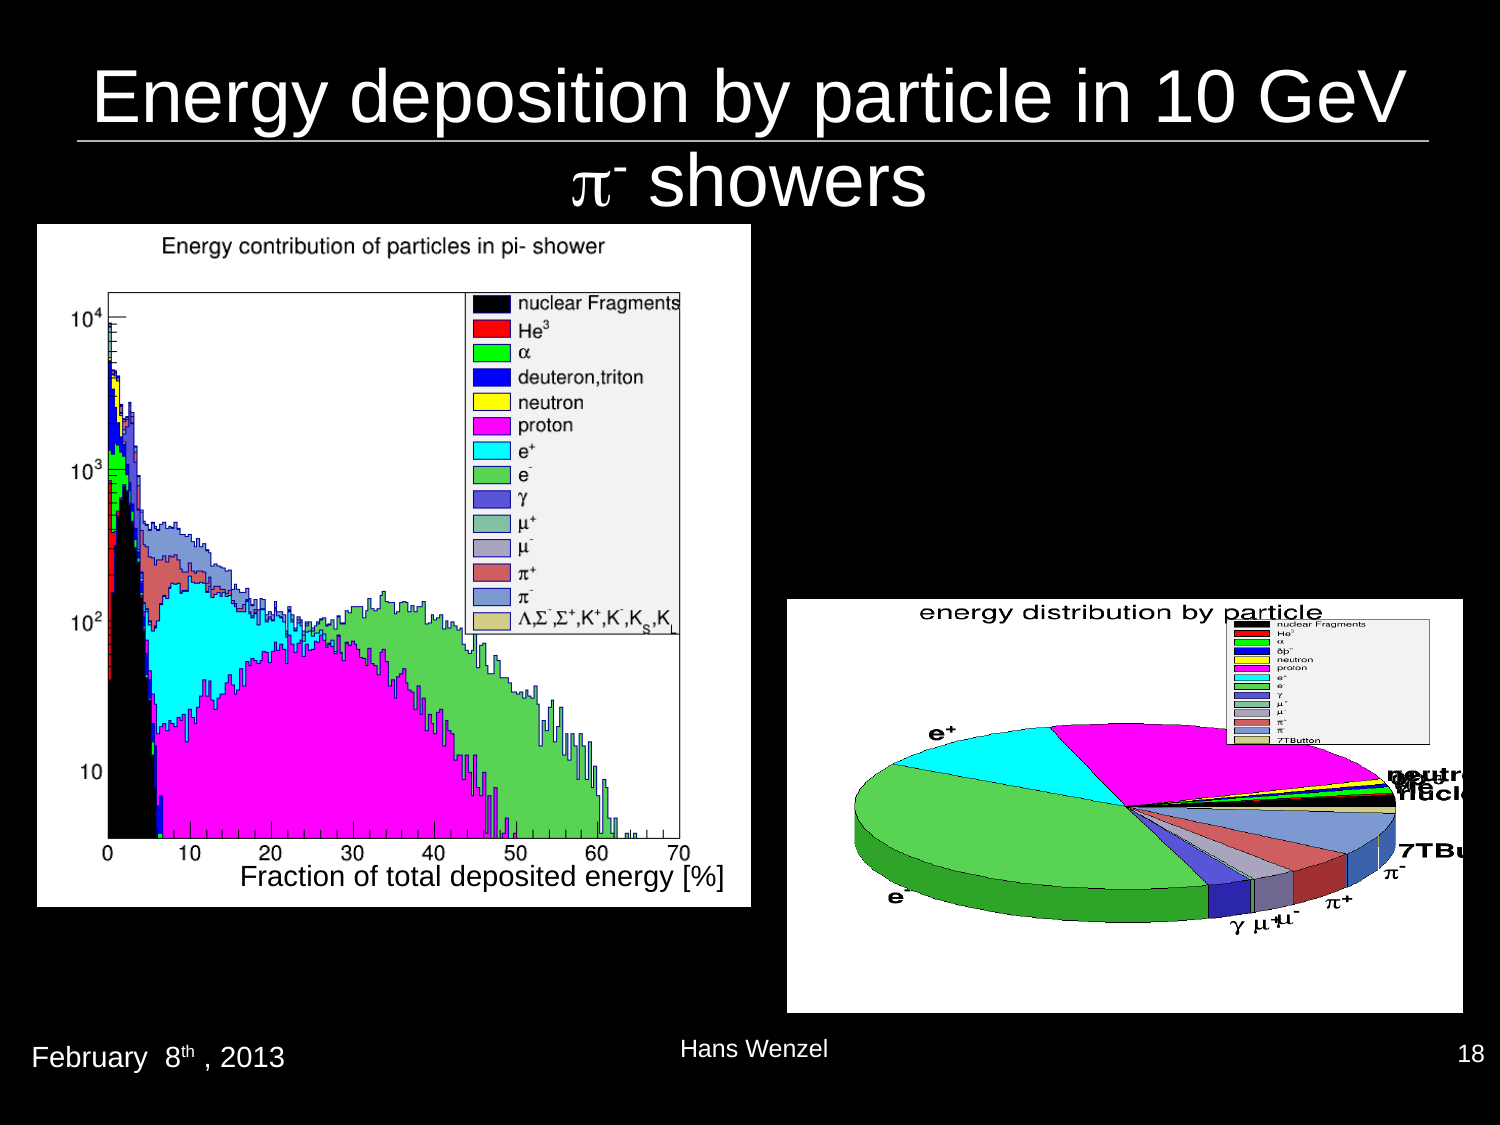

# Energy deposition by particle in 10 GeV p- showers
Fraction of total deposited energy [%]